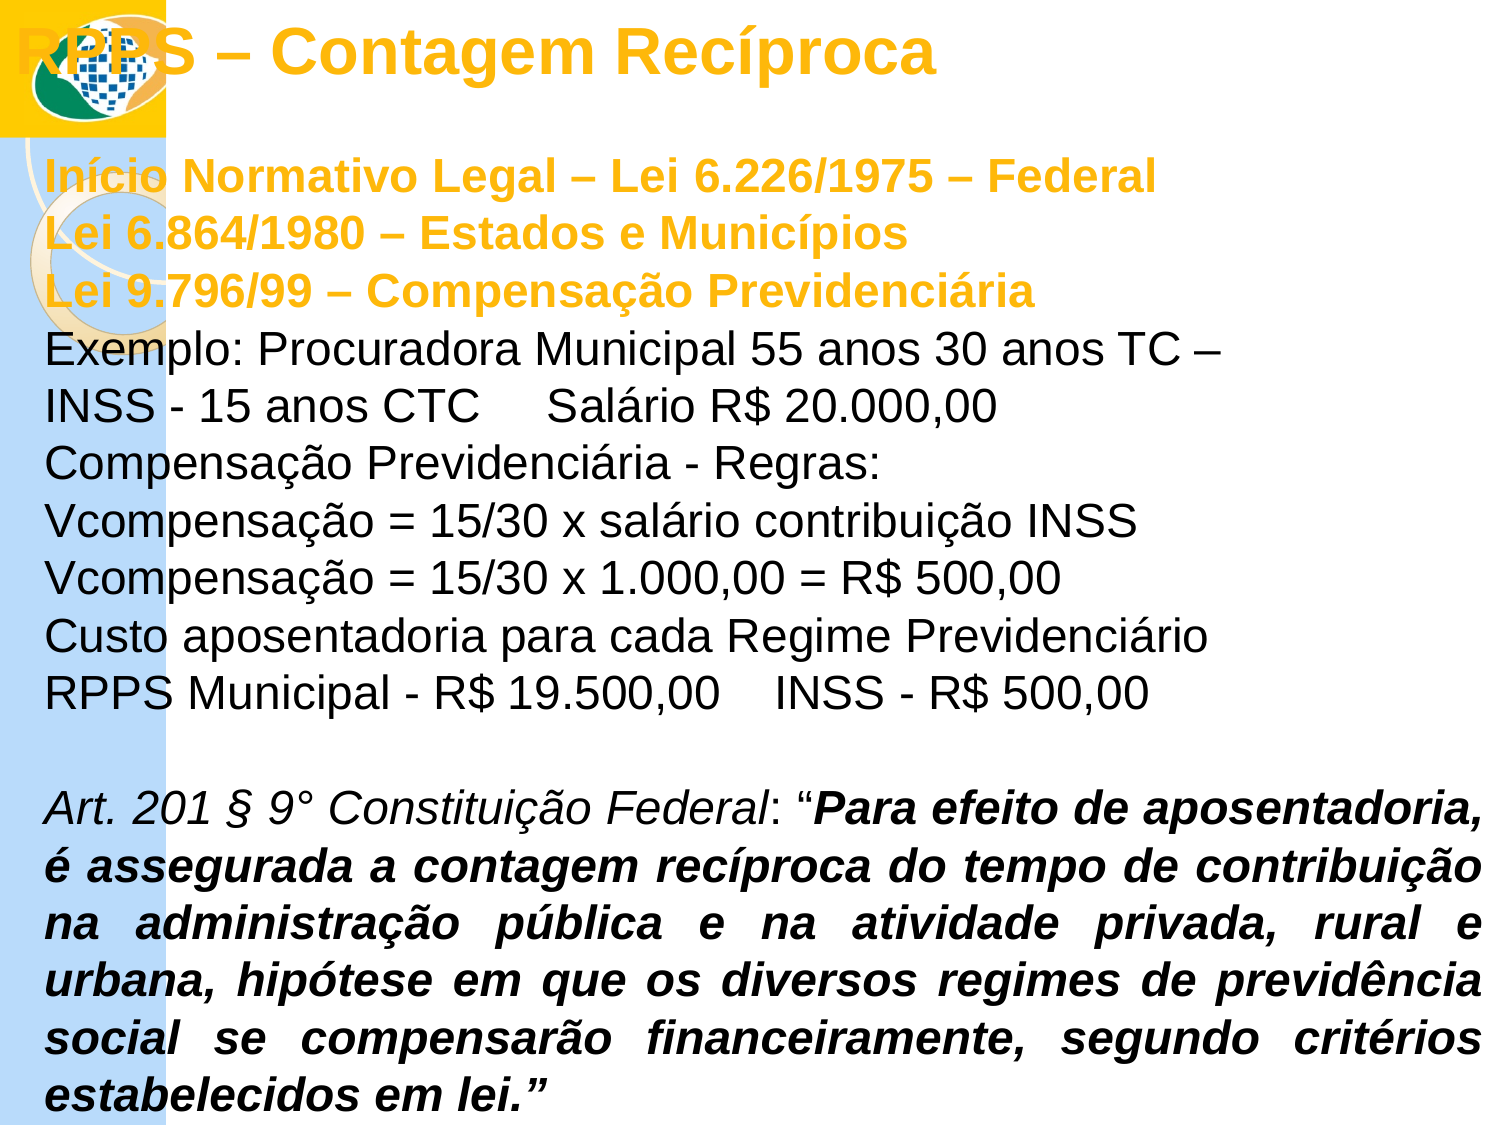

# RPPS – Contagem Recíproca
Início Normativo Legal – Lei 6.226/1975 – Federal
Lei 6.864/1980 – Estados e Municípios
Lei 9.796/99 – Compensação Previdenciária
Exemplo: Procuradora Municipal 55 anos 30 anos TC –
INSS - 15 anos CTC Salário R$ 20.000,00
Compensação Previdenciária - Regras:
Vcompensação = 15/30 x salário contribuição INSS
Vcompensação = 15/30 x 1.000,00 = R$ 500,00
Custo aposentadoria para cada Regime Previdenciário
RPPS Municipal - R$ 19.500,00 INSS - R$ 500,00
Art. 201 § 9° Constituição Federal: “Para efeito de aposentadoria, é assegurada a contagem recíproca do tempo de contribuição na administração pública e na atividade privada, rural e urbana, hipótese em que os diversos regimes de previdência social se compensarão financeiramente, segundo critérios estabelecidos em lei.”